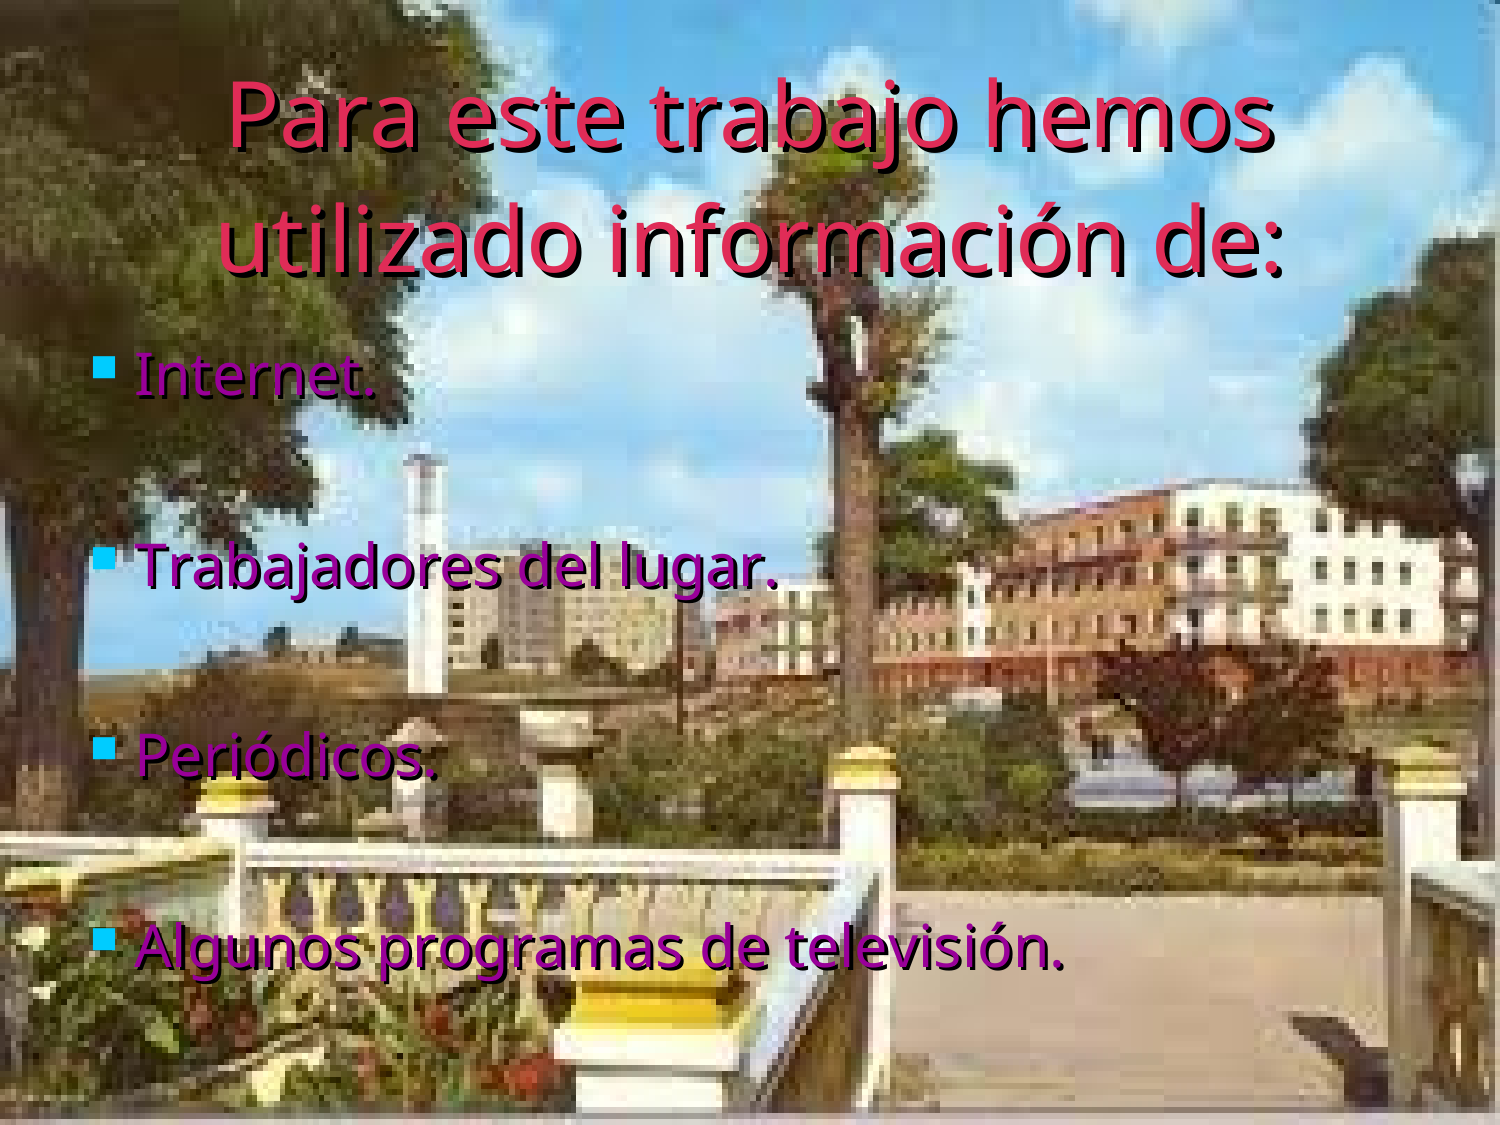

# Para este trabajo hemos utilizado información de:
Internet.
Trabajadores del lugar.
Periódicos.
Algunos programas de televisión.